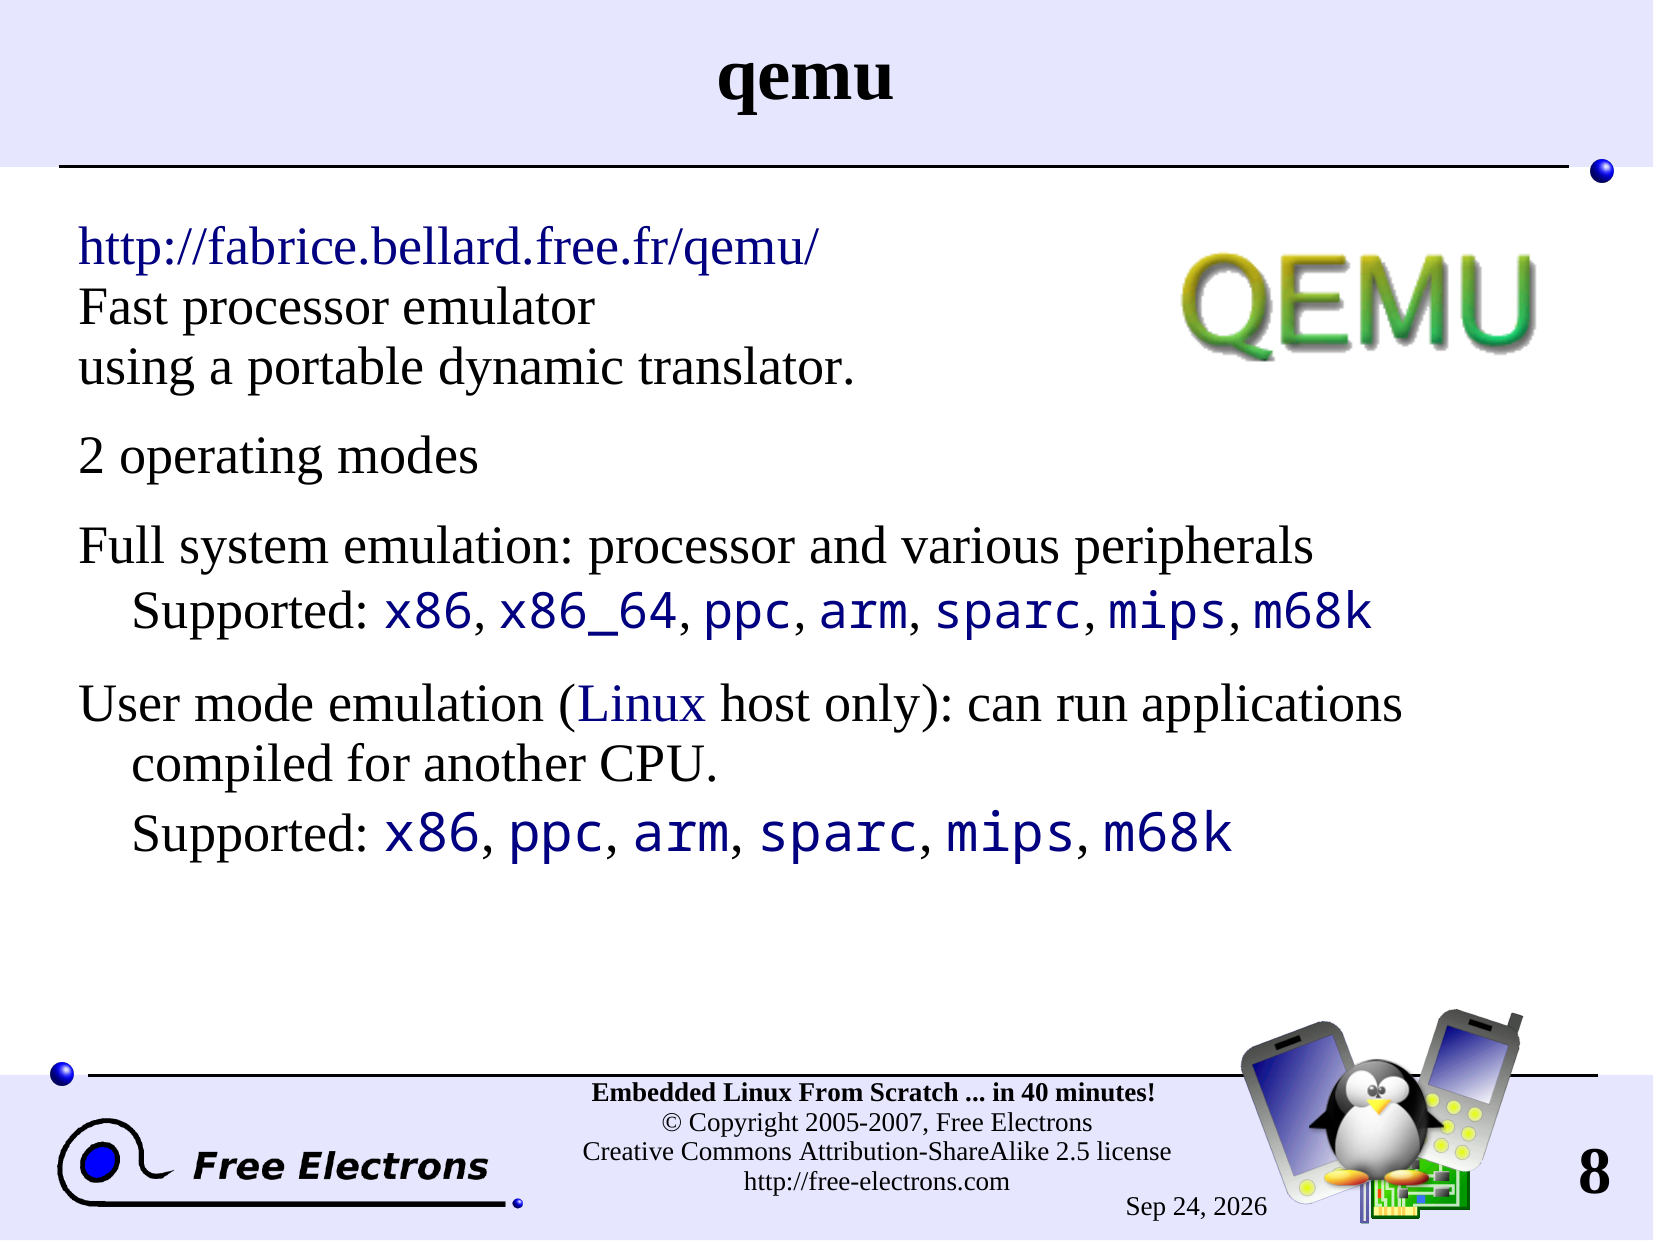

# qemu
http://fabrice.bellard.free.fr/qemu/
Fast processor emulator
using a portable dynamic translator.
2 operating modes
Full system emulation: processor and various peripherals
Supported: x86, x86_64, ppc, arm, sparc, mips, m68k
User mode emulation (Linux host only): can run applications compiled for another CPU.
Supported: x86, ppc, arm, sparc, mips, m68k